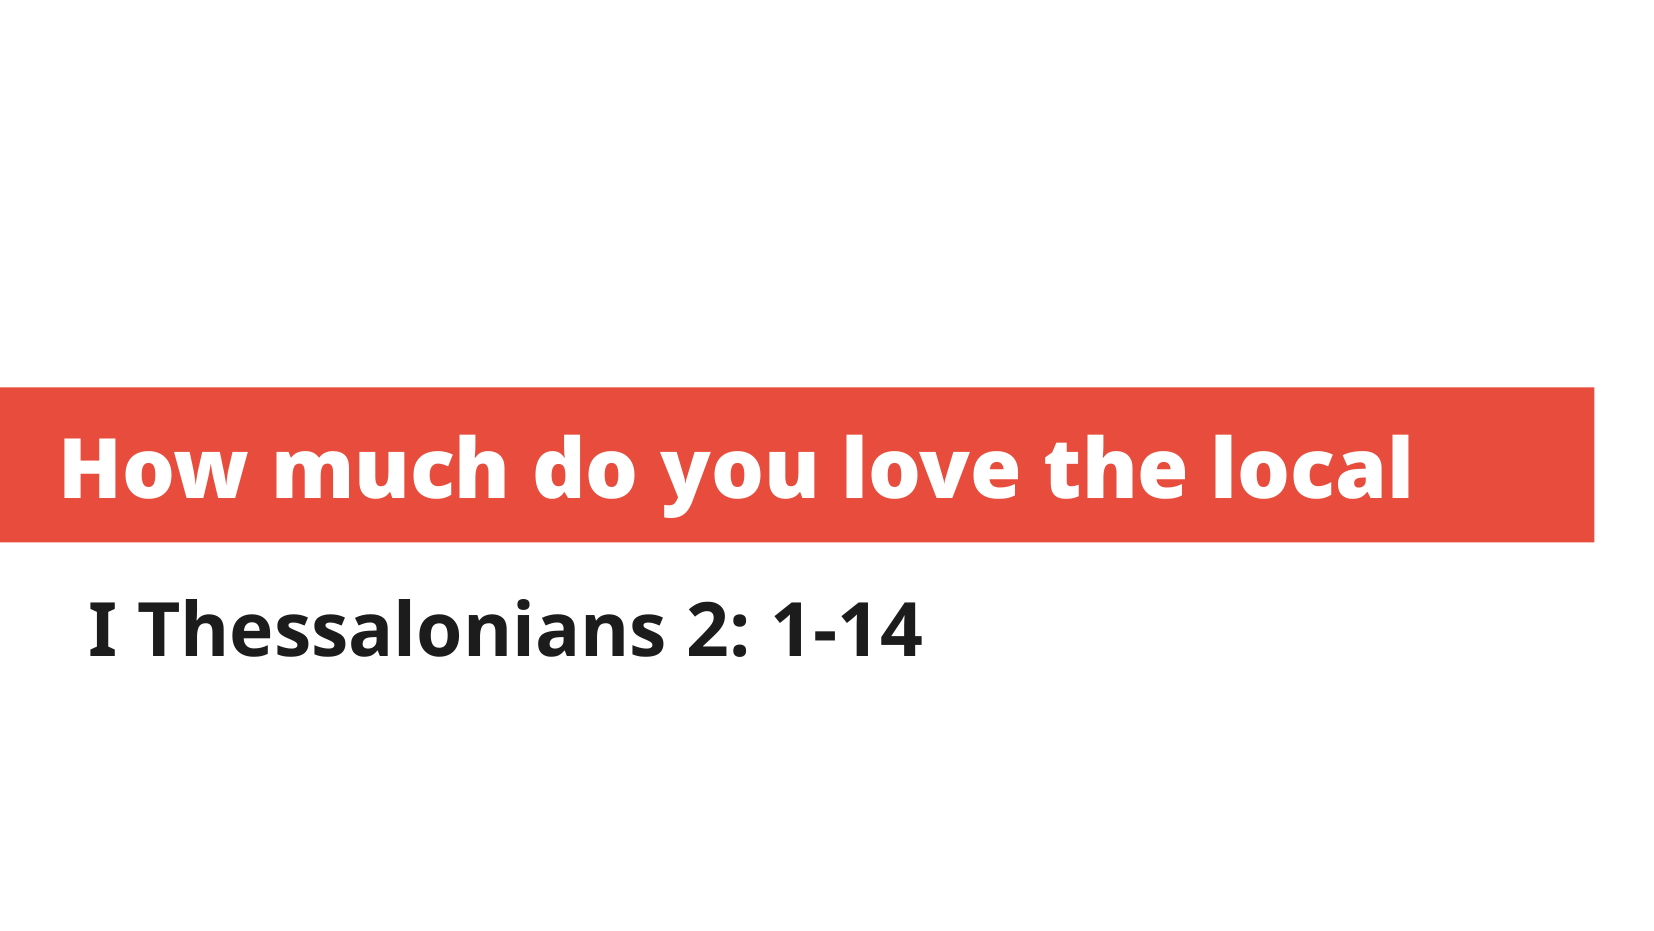

# How much do you love the local church?
I Thessalonians 2: 1-14